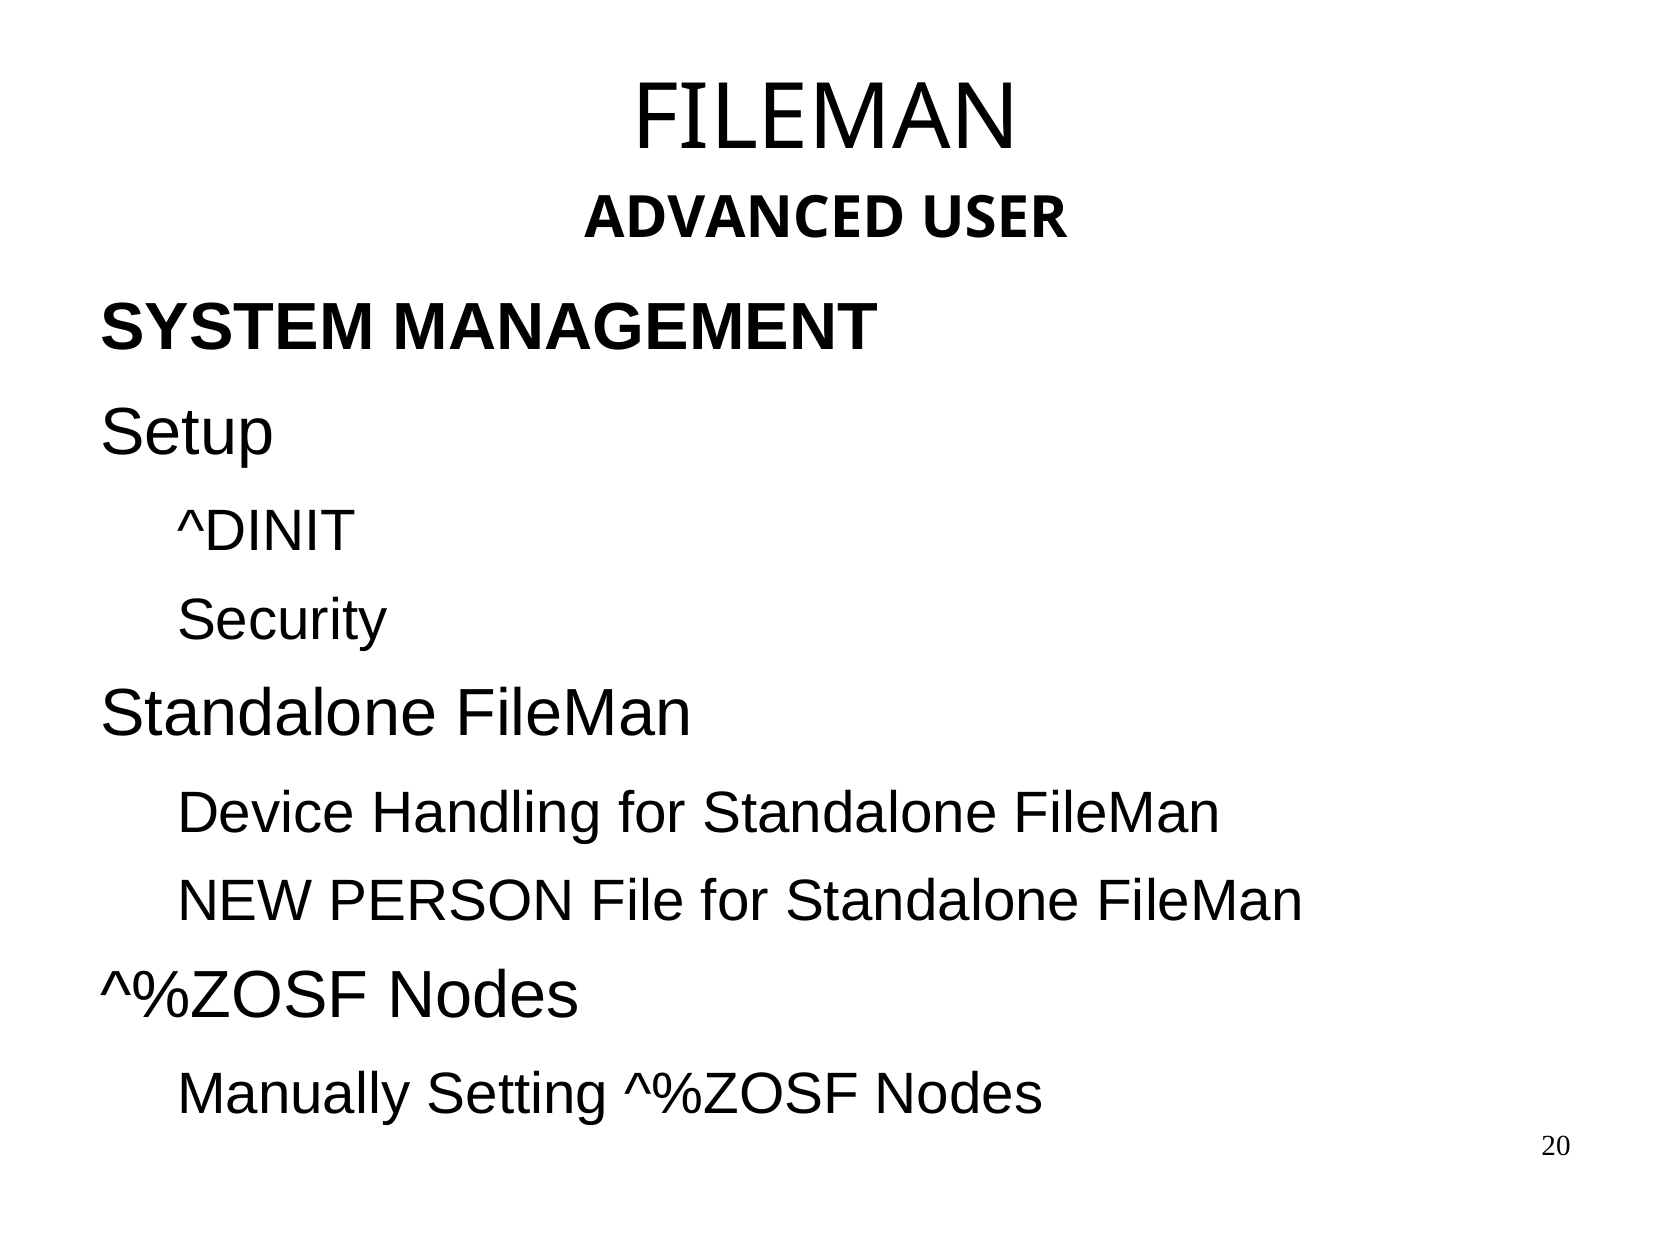

# FILEMAN ADVANCED USER
SYSTEM MANAGEMENT
Setup
^DINIT
Security
Standalone FileMan
Device Handling for Standalone FileMan
NEW PERSON File for Standalone FileMan
^%ZOSF Nodes
Manually Setting ^%ZOSF Nodes
20